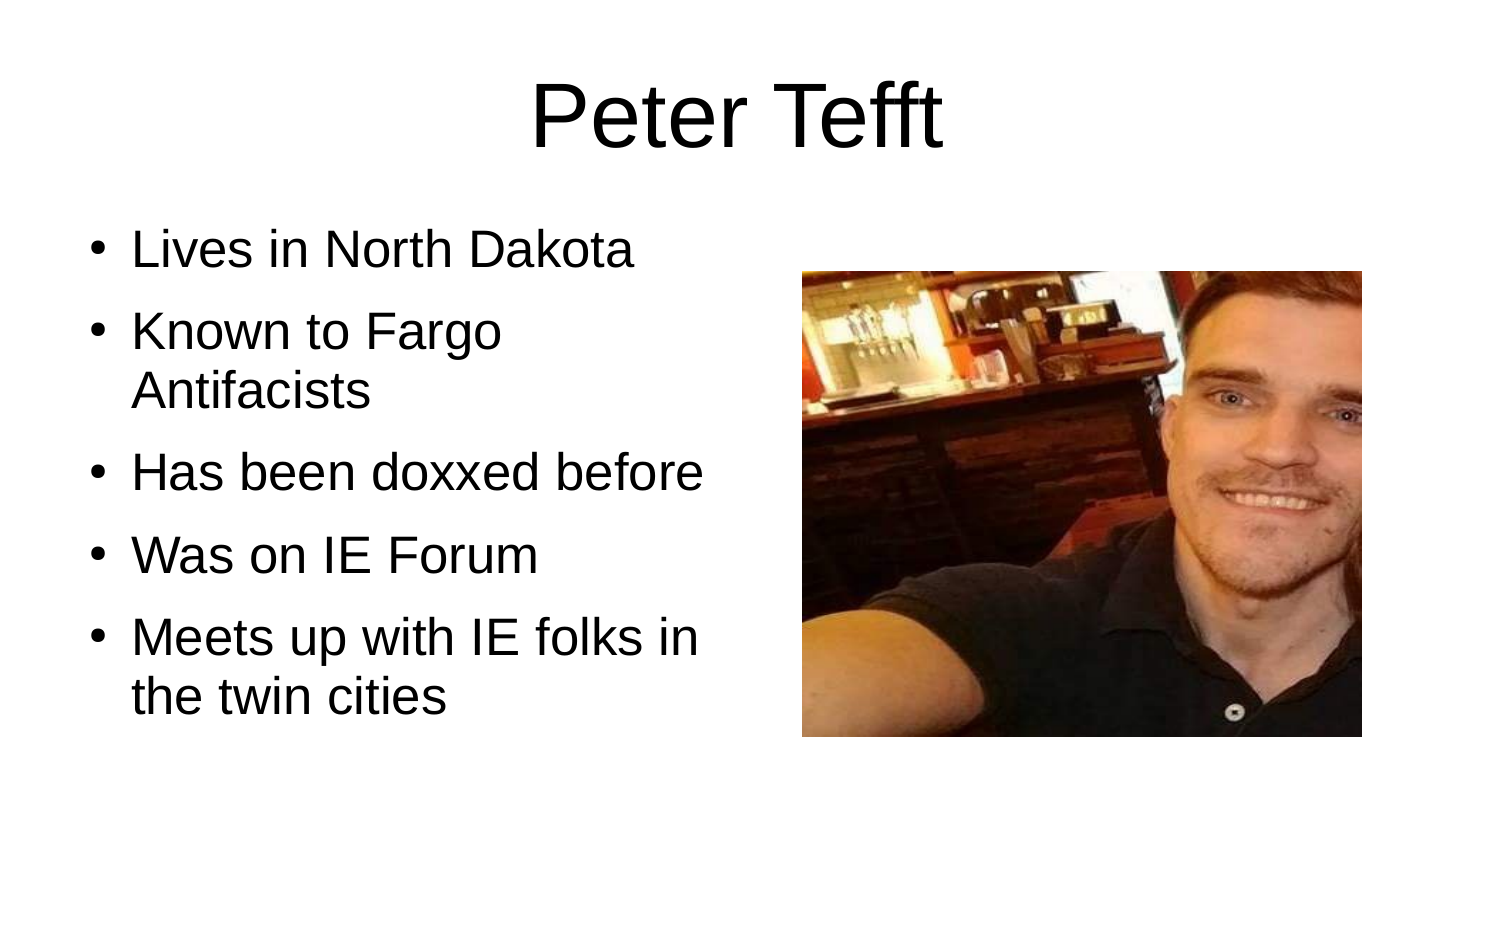

# Peter Tefft
Lives in North Dakota
Known to Fargo Antifacists
Has been doxxed before
Was on IE Forum
Meets up with IE folks in the twin cities